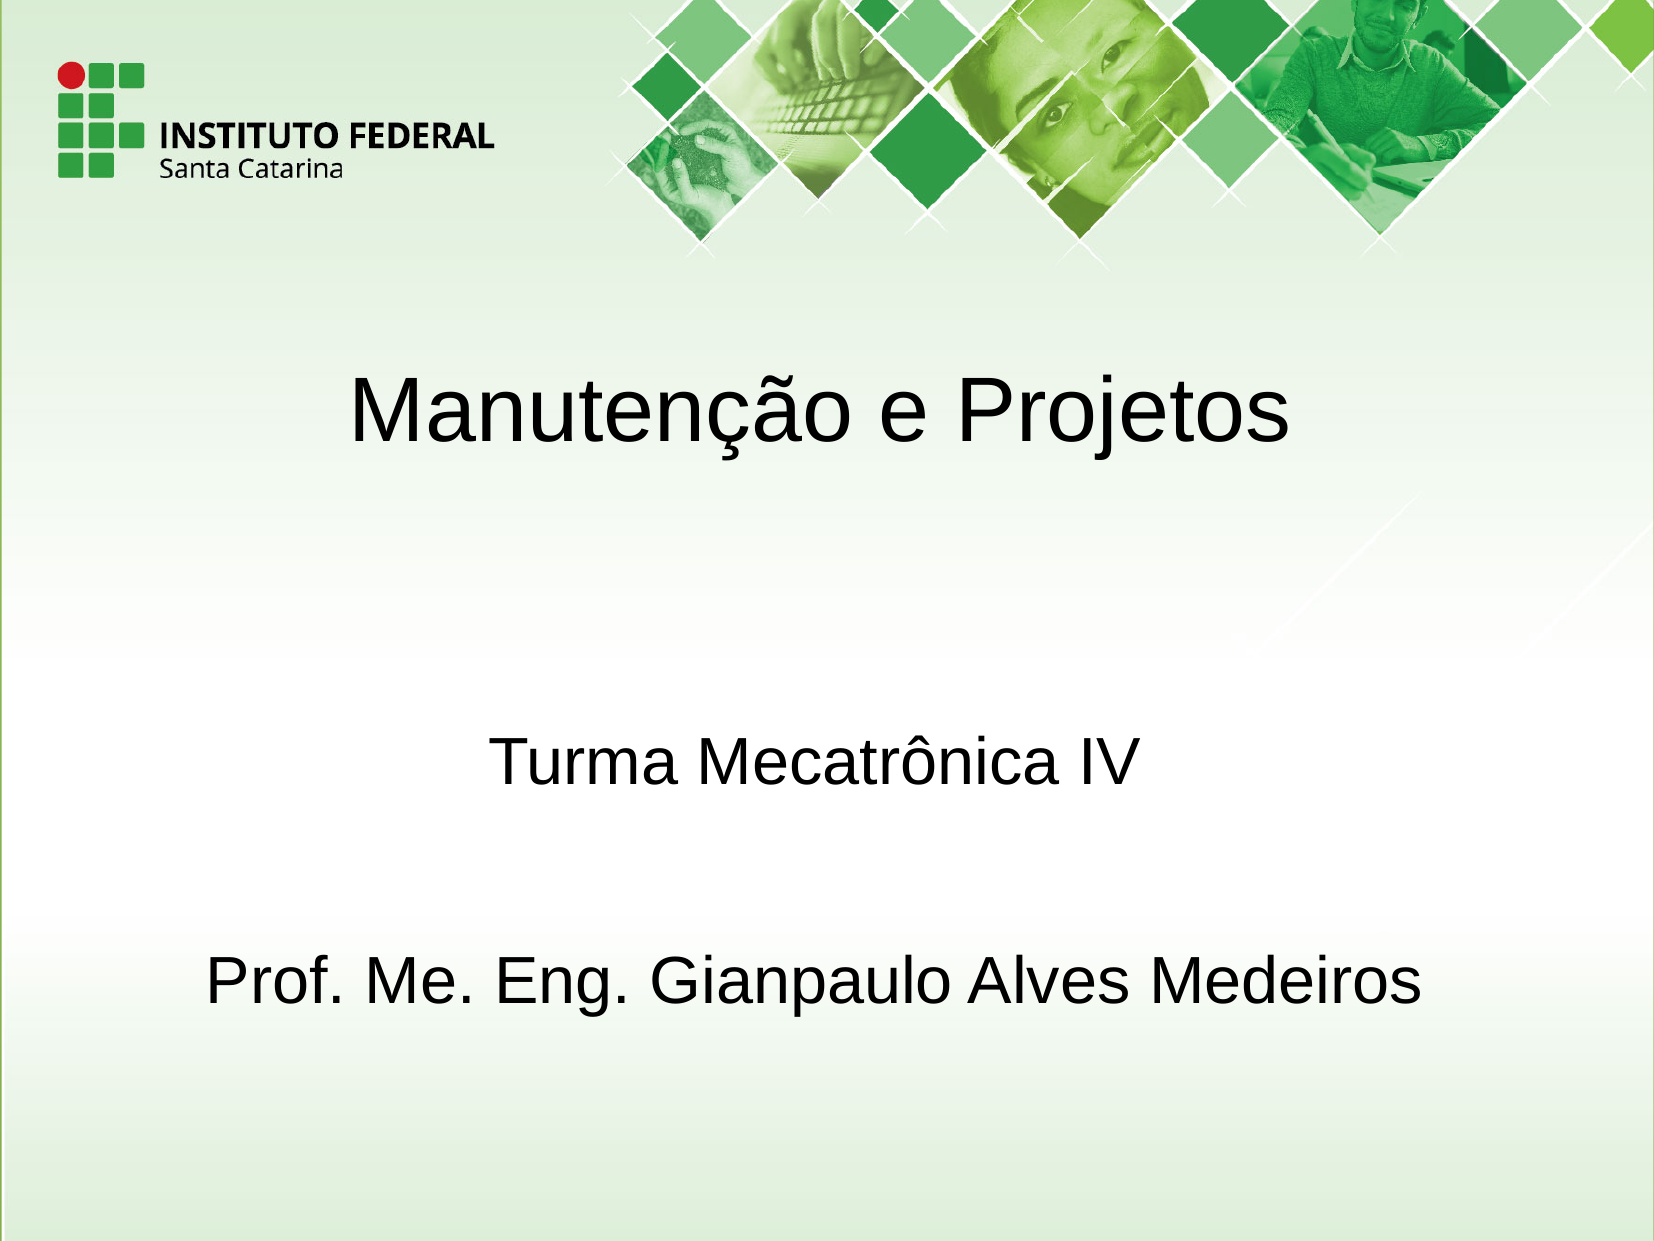

# Manutenção e Projetos
Turma Mecatrônica IV
Prof. Me. Eng. Gianpaulo Alves Medeiros